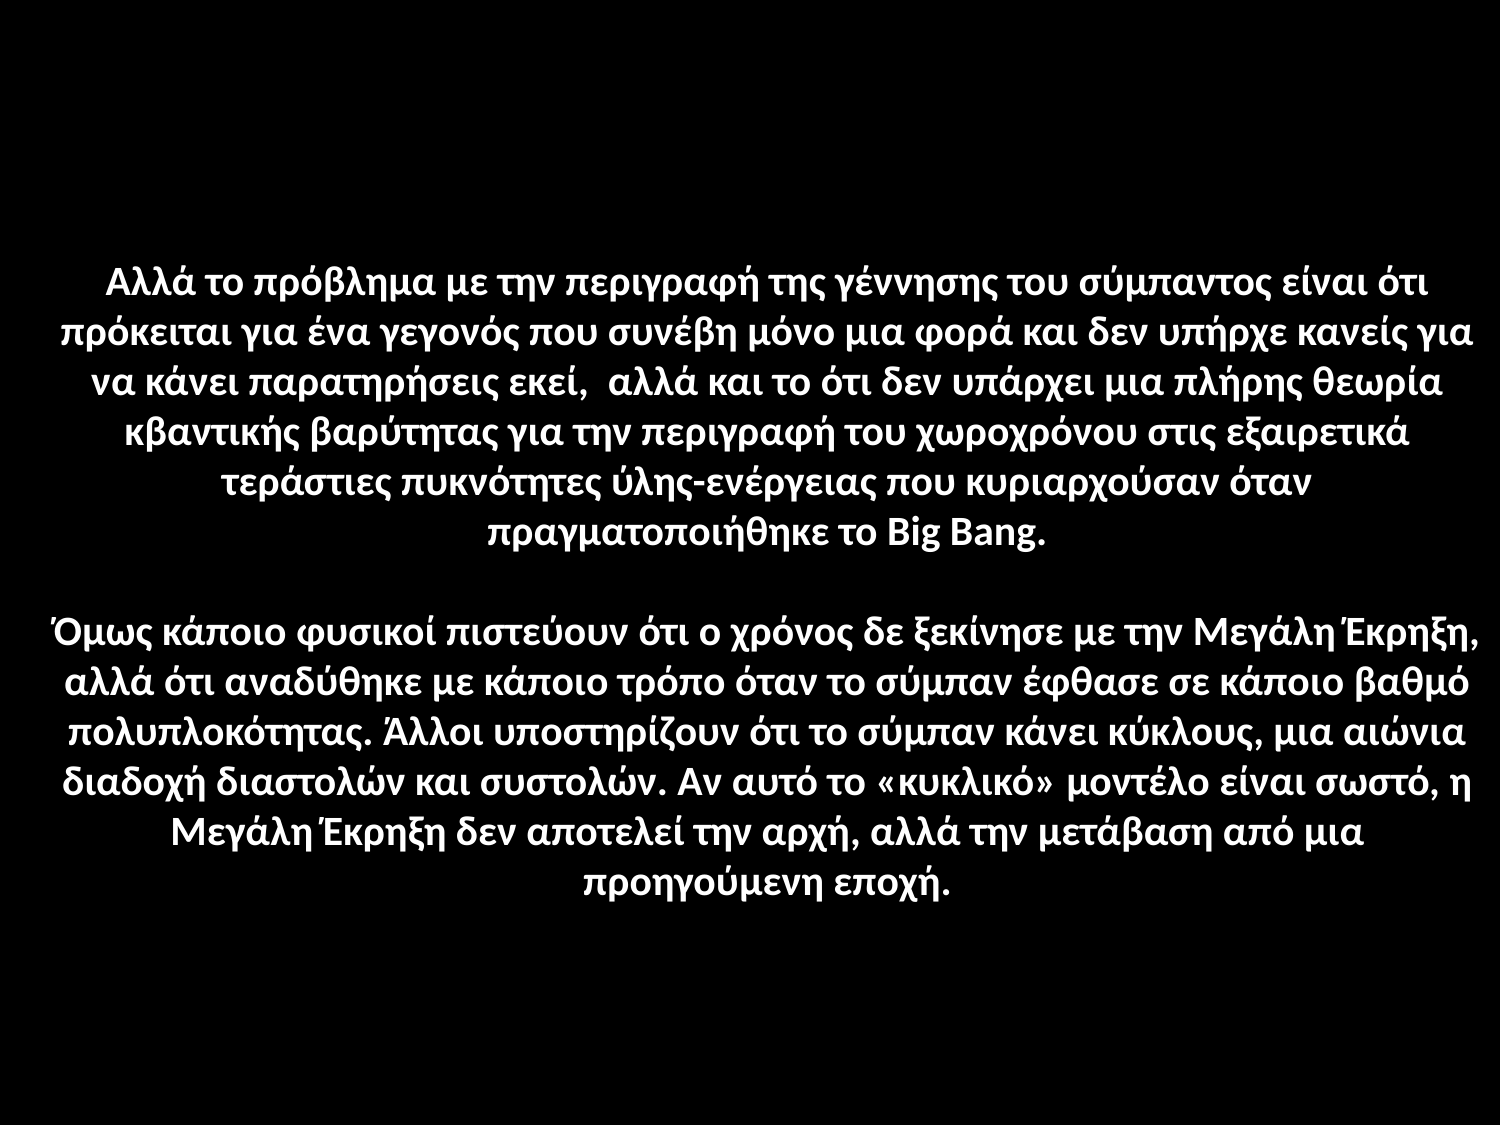

Αλλά το πρόβλημα με την περιγραφή της γέννησης του σύμπαντος είναι ότι πρόκειται για ένα γεγονός που συνέβη μόνο μια φορά και δεν υπήρχε κανείς για να κάνει παρατηρήσεις εκεί,  αλλά και το ότι δεν υπάρχει μια πλήρης θεωρία κβαντικής βαρύτητας για την περιγραφή του χωροχρόνου στις εξαιρετικά τεράστιες πυκνότητες ύλης-ενέργειας που κυριαρχούσαν όταν πραγματοποιήθηκε το Big Bang.
Όμως κάποιο φυσικοί πιστεύουν ότι ο χρόνος δε ξεκίνησε με την Μεγάλη Έκρηξη, αλλά ότι αναδύθηκε με κάποιο τρόπο όταν το σύμπαν έφθασε σε κάποιο βαθμό πολυπλοκότητας. Άλλοι υποστηρίζουν ότι το σύμπαν κάνει κύκλους, μια αιώνια διαδοχή διαστολών και συστολών. Αν αυτό το «κυκλικό» μοντέλο είναι σωστό, η Μεγάλη Έκρηξη δεν αποτελεί την αρχή, αλλά την μετάβαση από μια προηγούμενη εποχή.